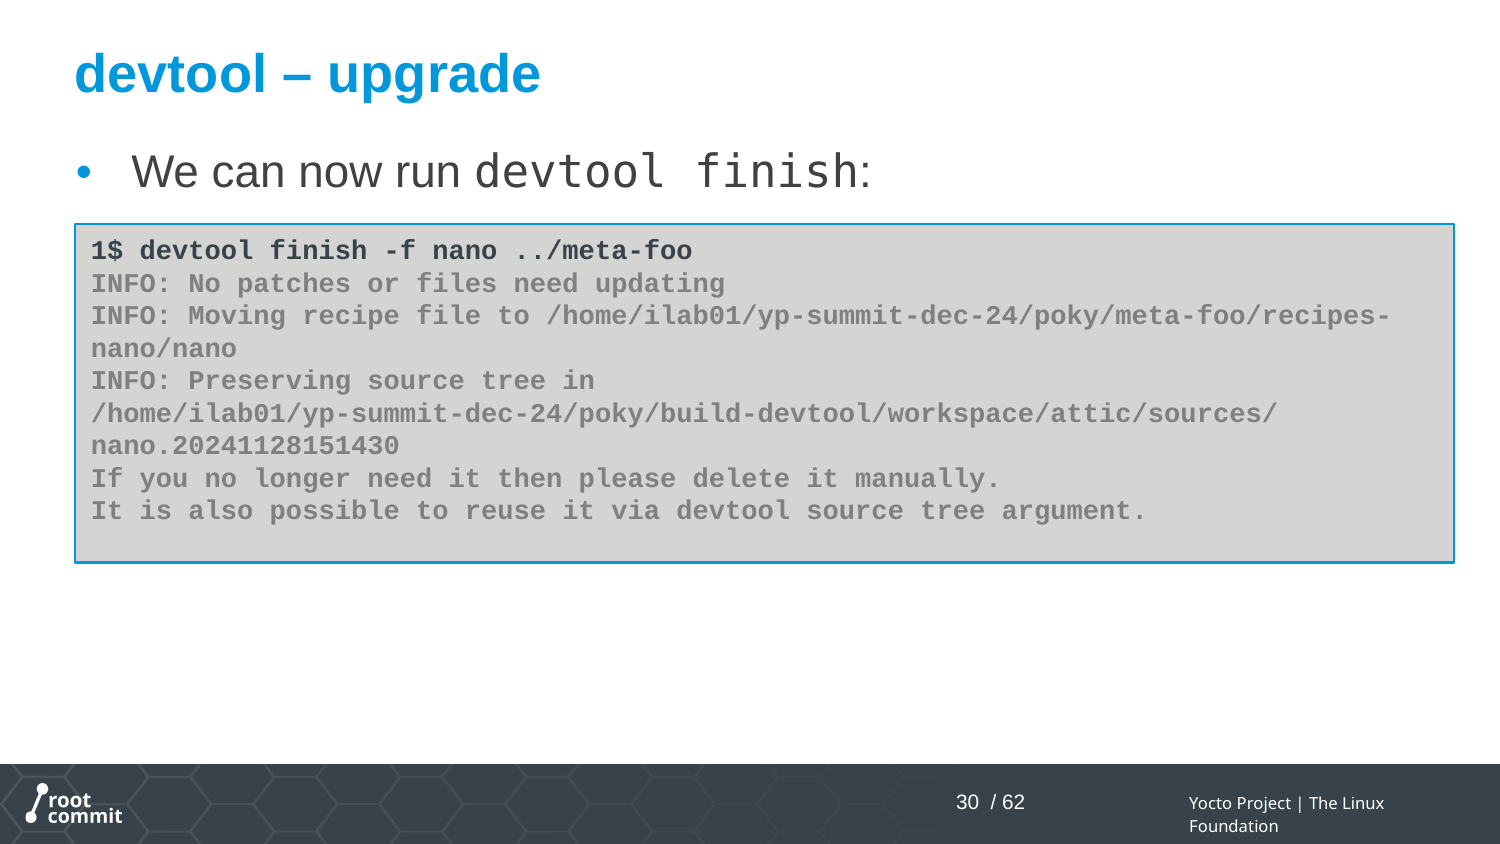

devtool – upgrade
We can now run devtool finish:
1$ devtool finish -f nano ../meta-foo
INFO: No patches or files need updating
INFO: Moving recipe file to /home/ilab01/yp-summit-dec-24/poky/meta-foo/recipes-nano/nano
INFO: Preserving source tree in /home/ilab01/yp-summit-dec-24/poky/build-devtool/workspace/attic/sources/nano.20241128151430
If you no longer need it then please delete it manually.
It is also possible to reuse it via devtool source tree argument.